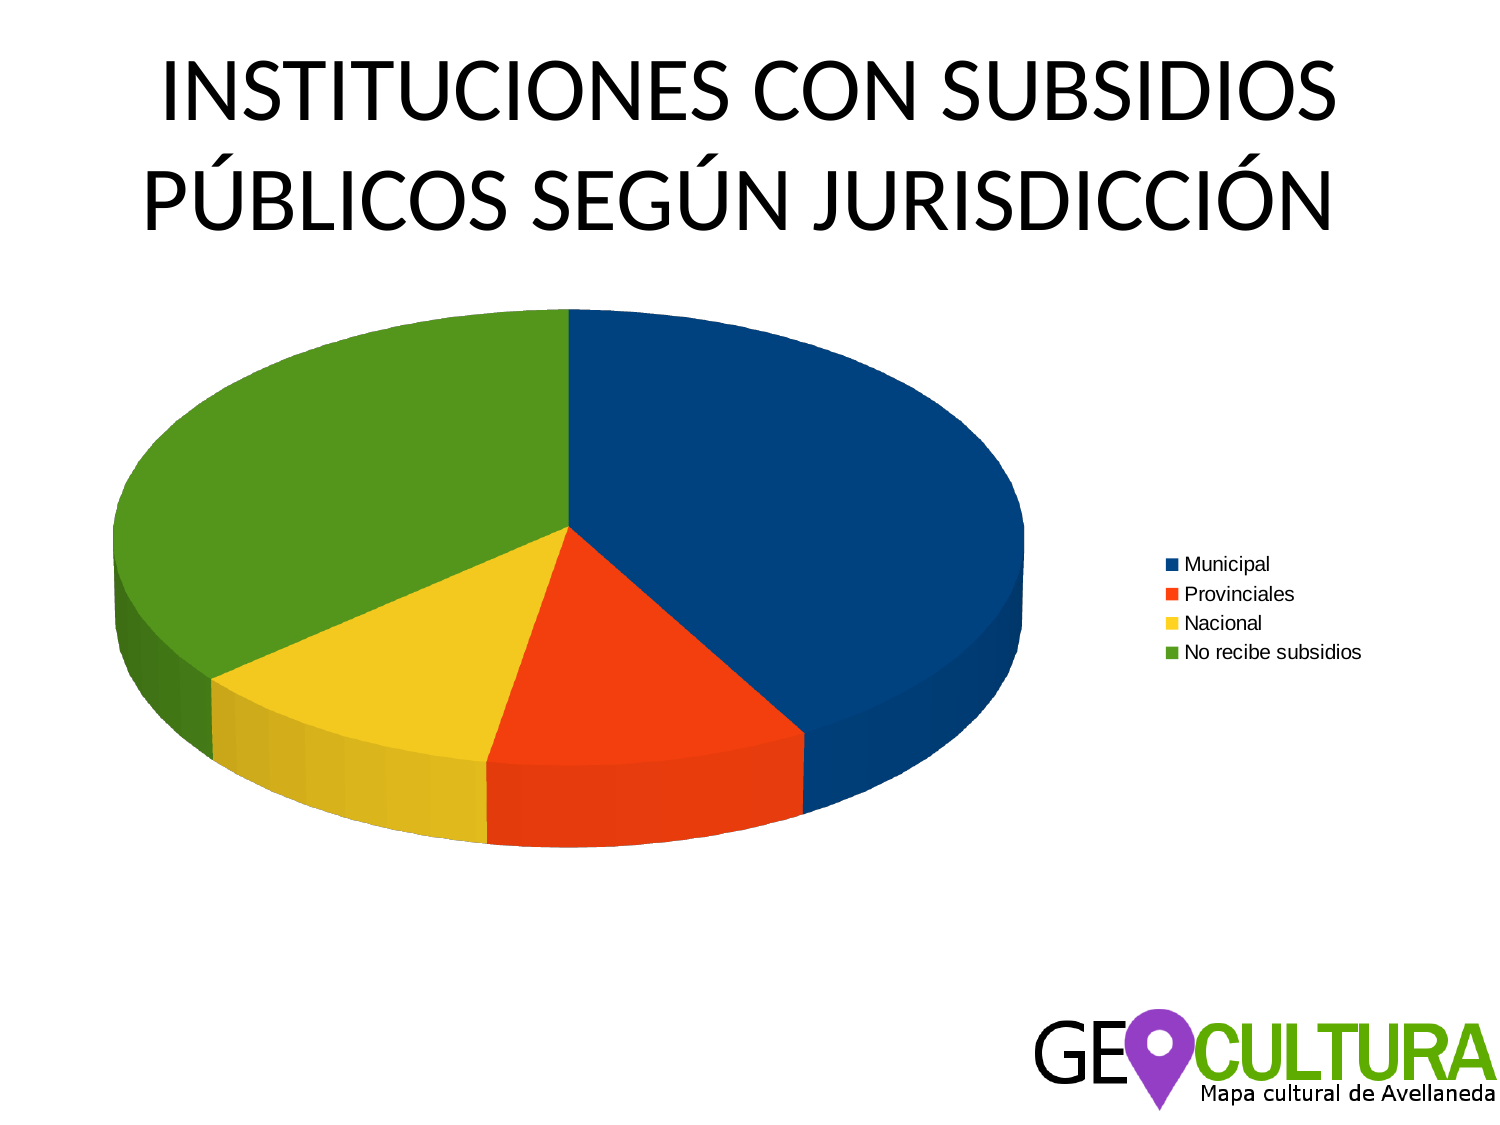

INSTITUCIONES CON SUBSIDIOS PÚBLICOS SEGÚN JURISDICCIÓN
[unsupported chart]